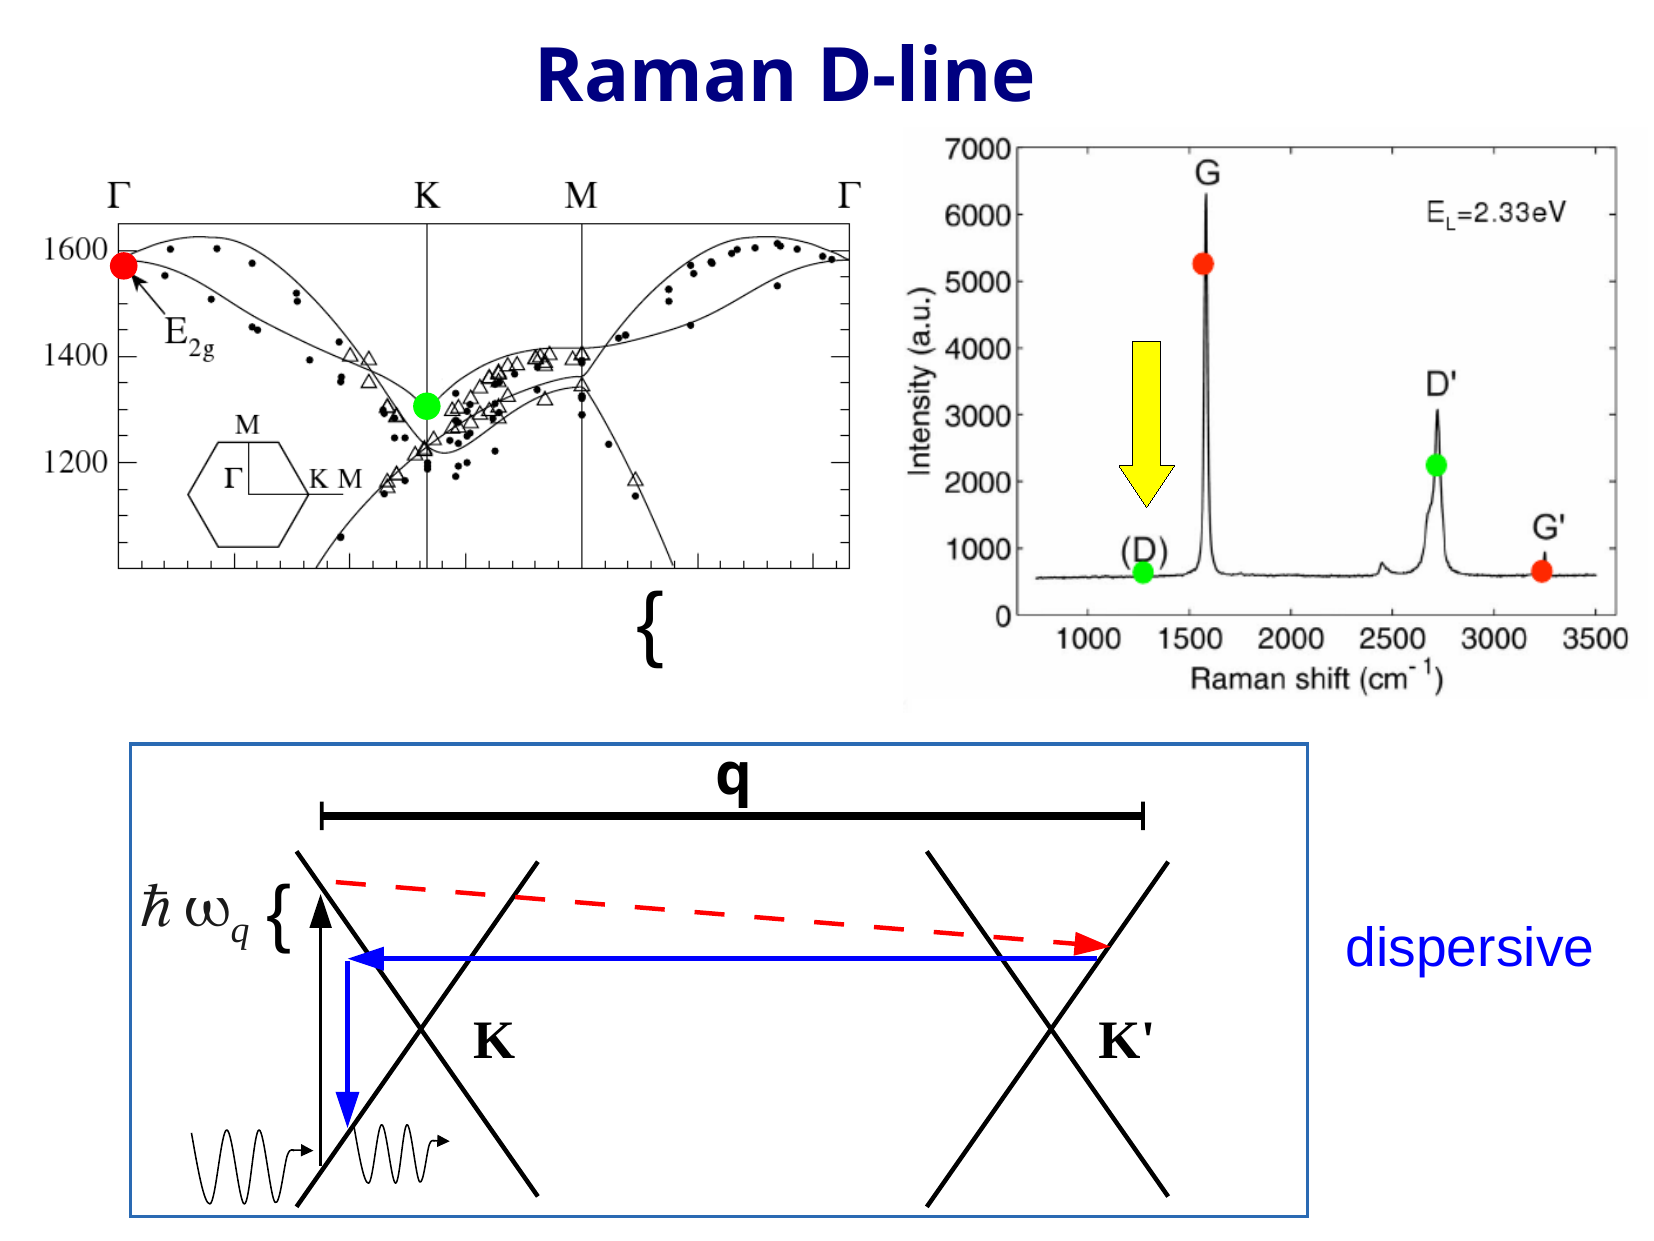

Raman D-line
{
q
{
dispersive
K
K'